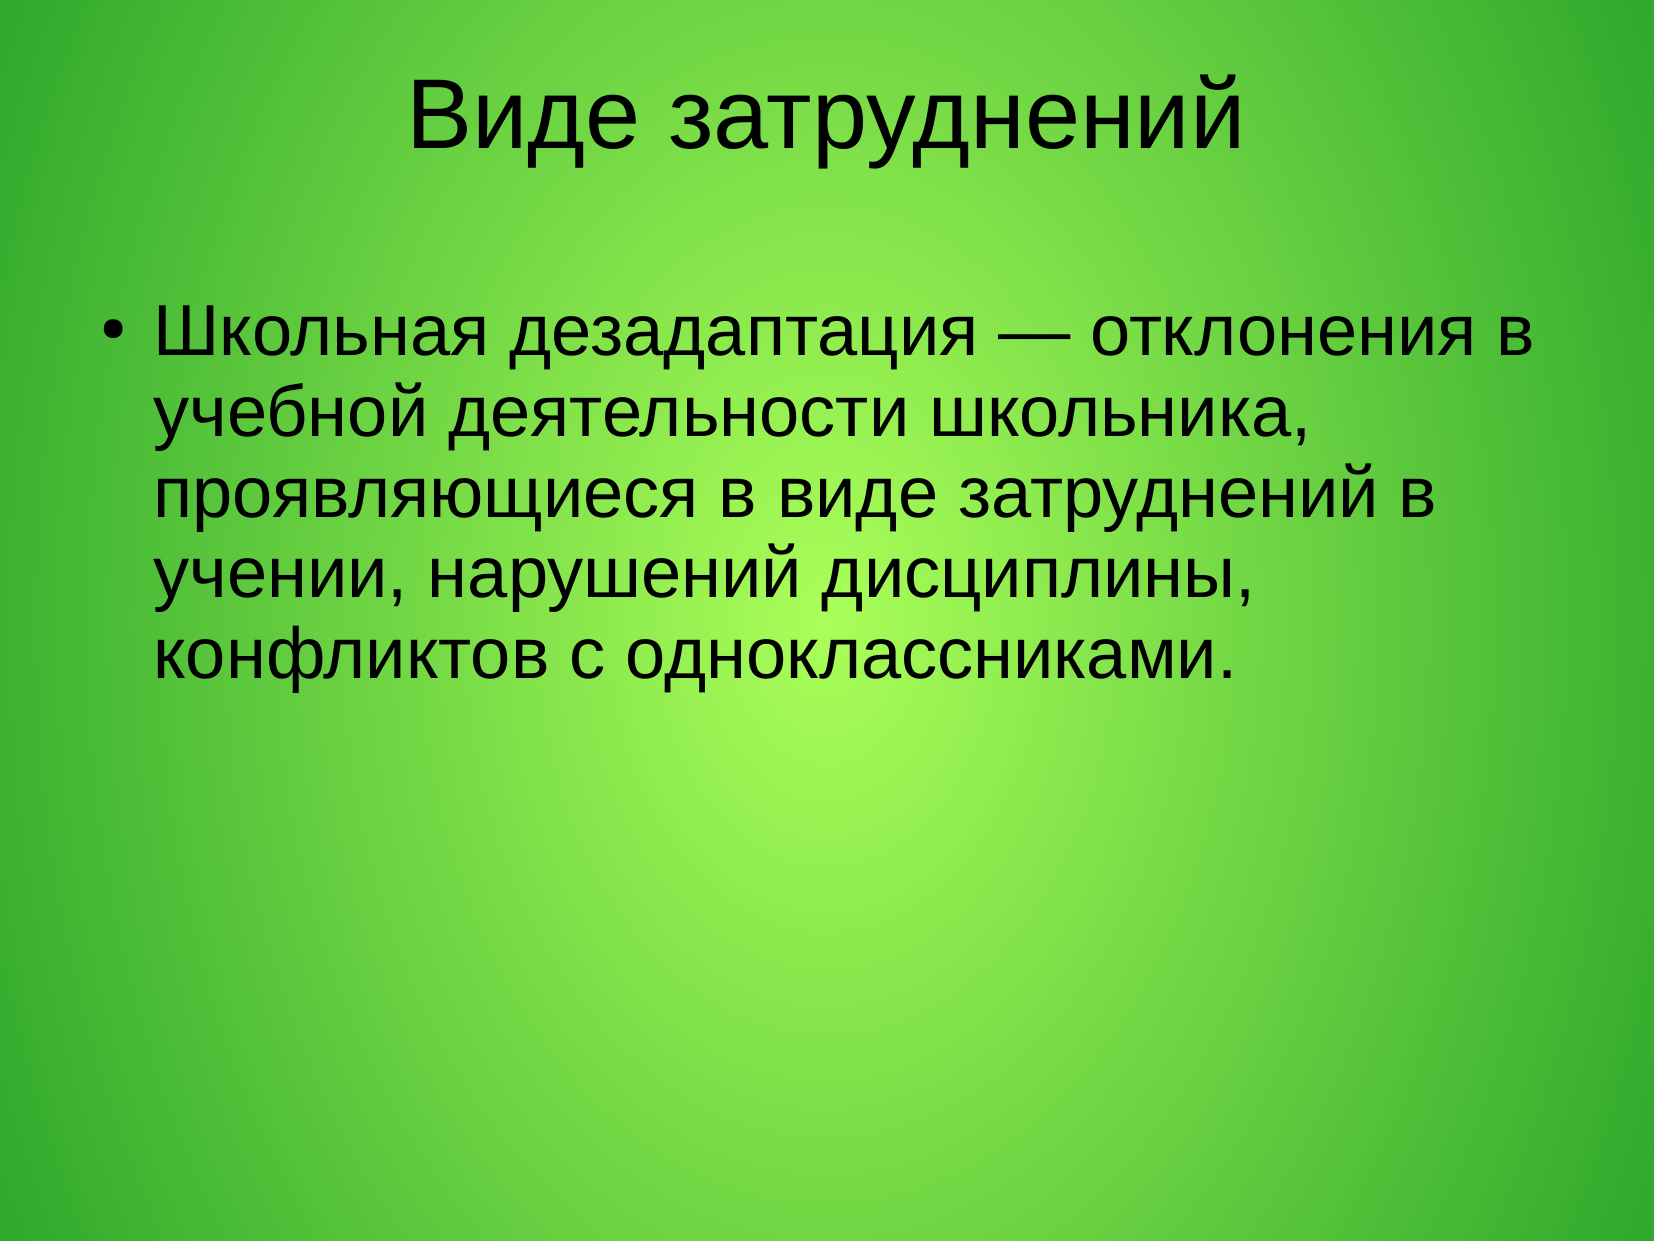

# Виде затруднений
Школьная дезадаптация — отклонения в учебной деятельности школьника, проявляющиеся в виде затруднений в учении, нарушений дисциплины, конфликтов с одноклассниками.